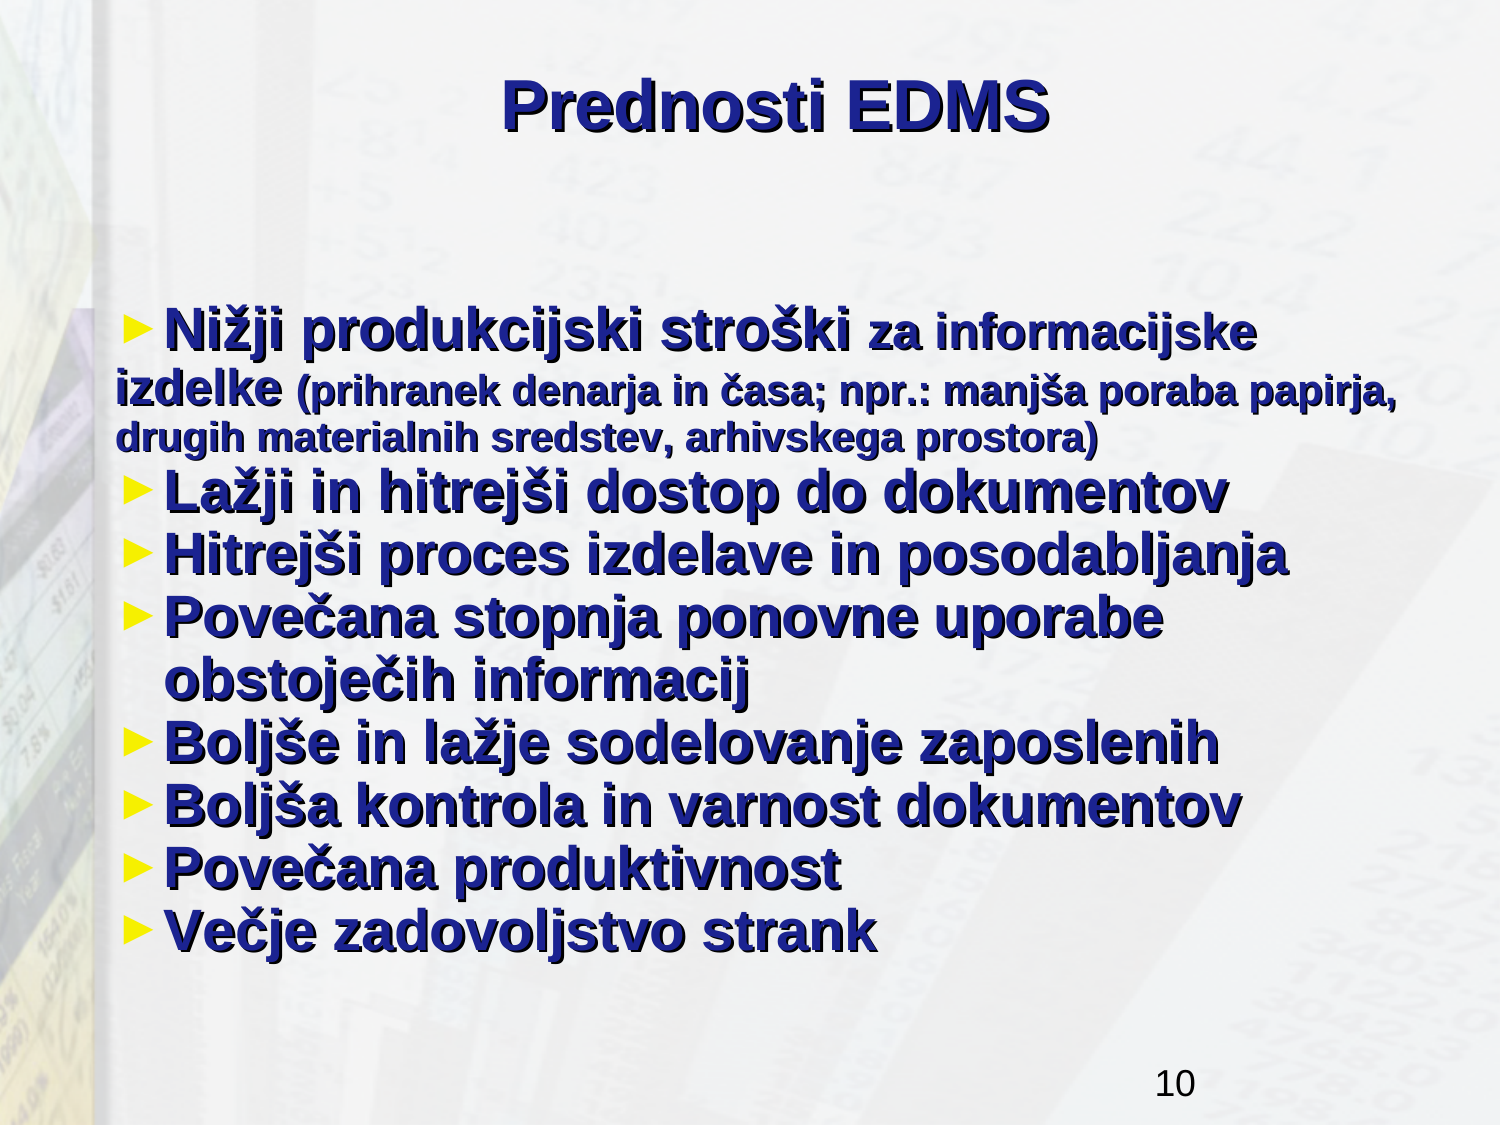

# Prednosti EDMS
Nižji produkcijski stroški za informacijske izdelke (prihranek denarja in časa; npr.: manjša poraba papirja, drugih materialnih sredstev, arhivskega prostora)
Lažji in hitrejši dostop do dokumentov
Hitrejši proces izdelave in posodabljanja
Povečana stopnja ponovne uporabe
 obstoječih informacij
Boljše in lažje sodelovanje zaposlenih
Boljša kontrola in varnost dokumentov
Povečana produktivnost
Večje zadovoljstvo strank
10